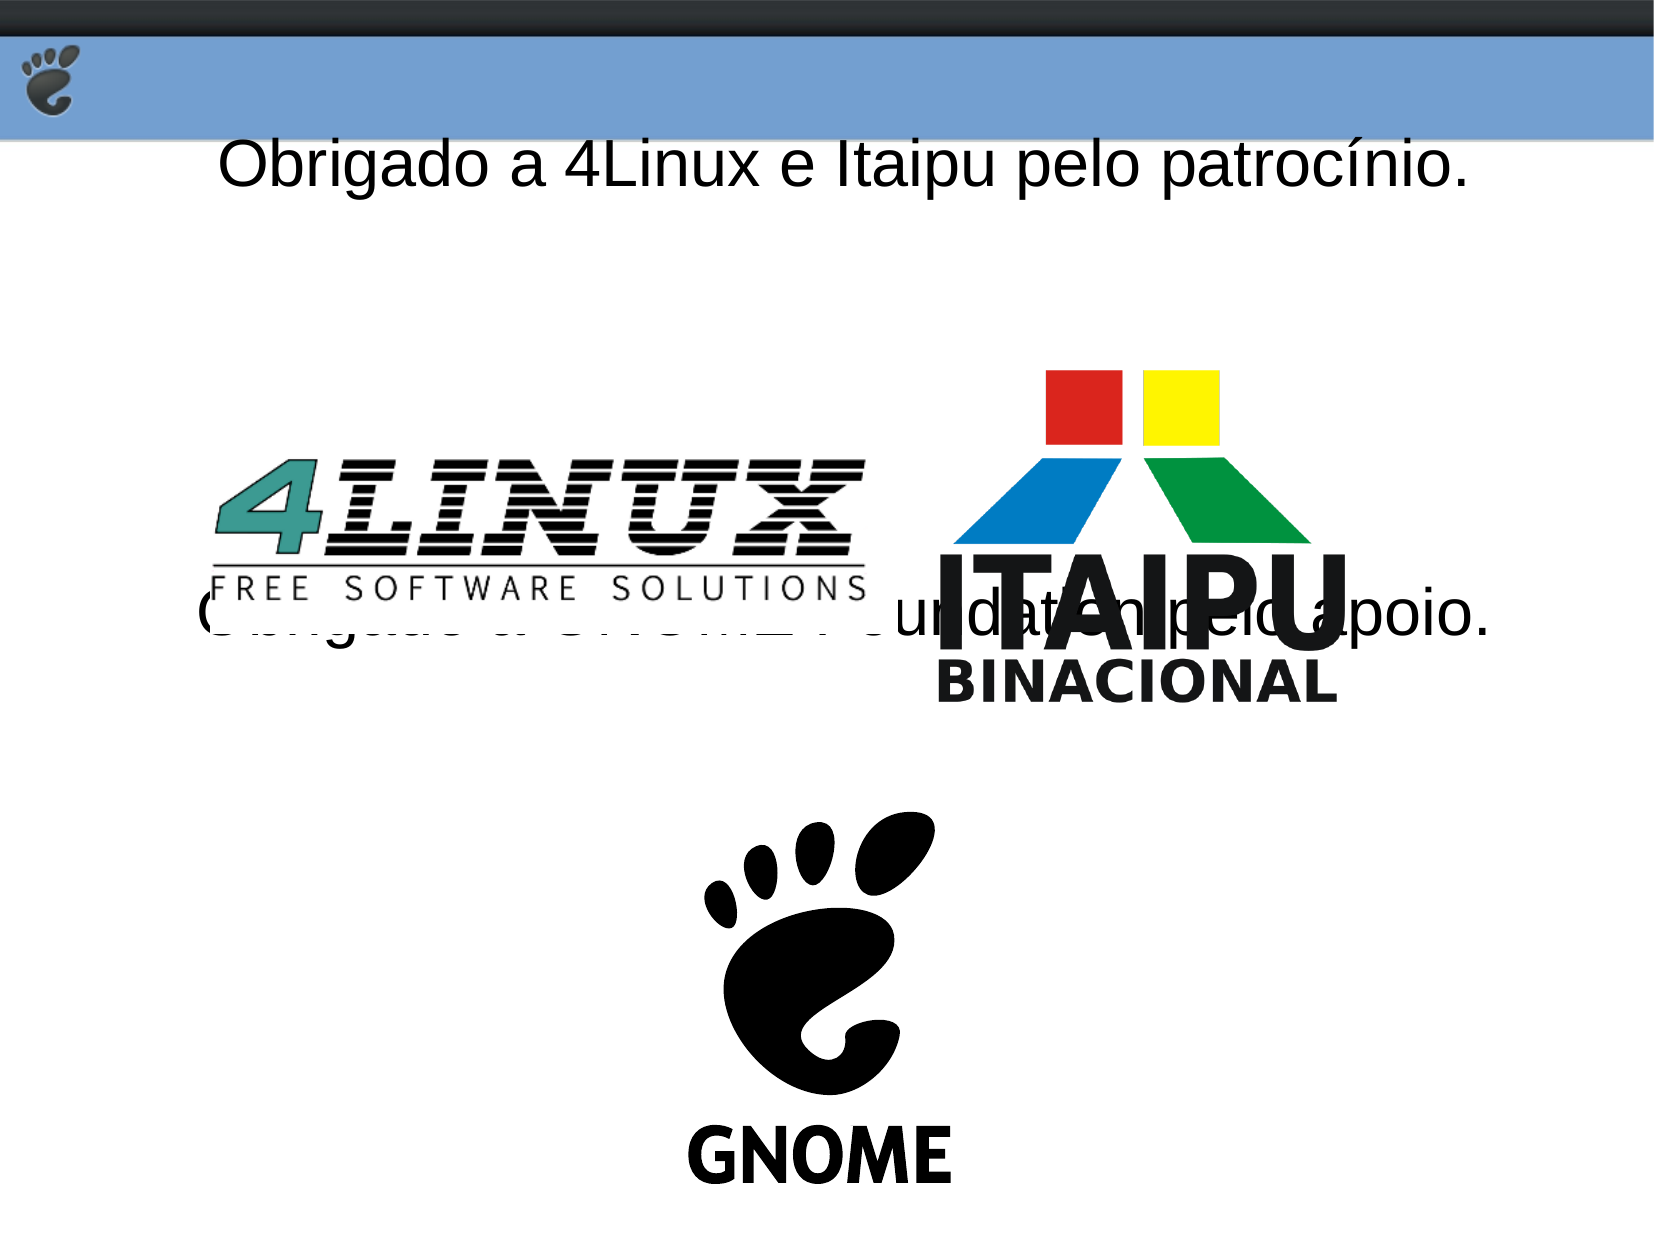

# Obrigado a 4Linux e Itaipu pelo patrocínio.
Obrigado a GNOME Foundation pelo apoio.